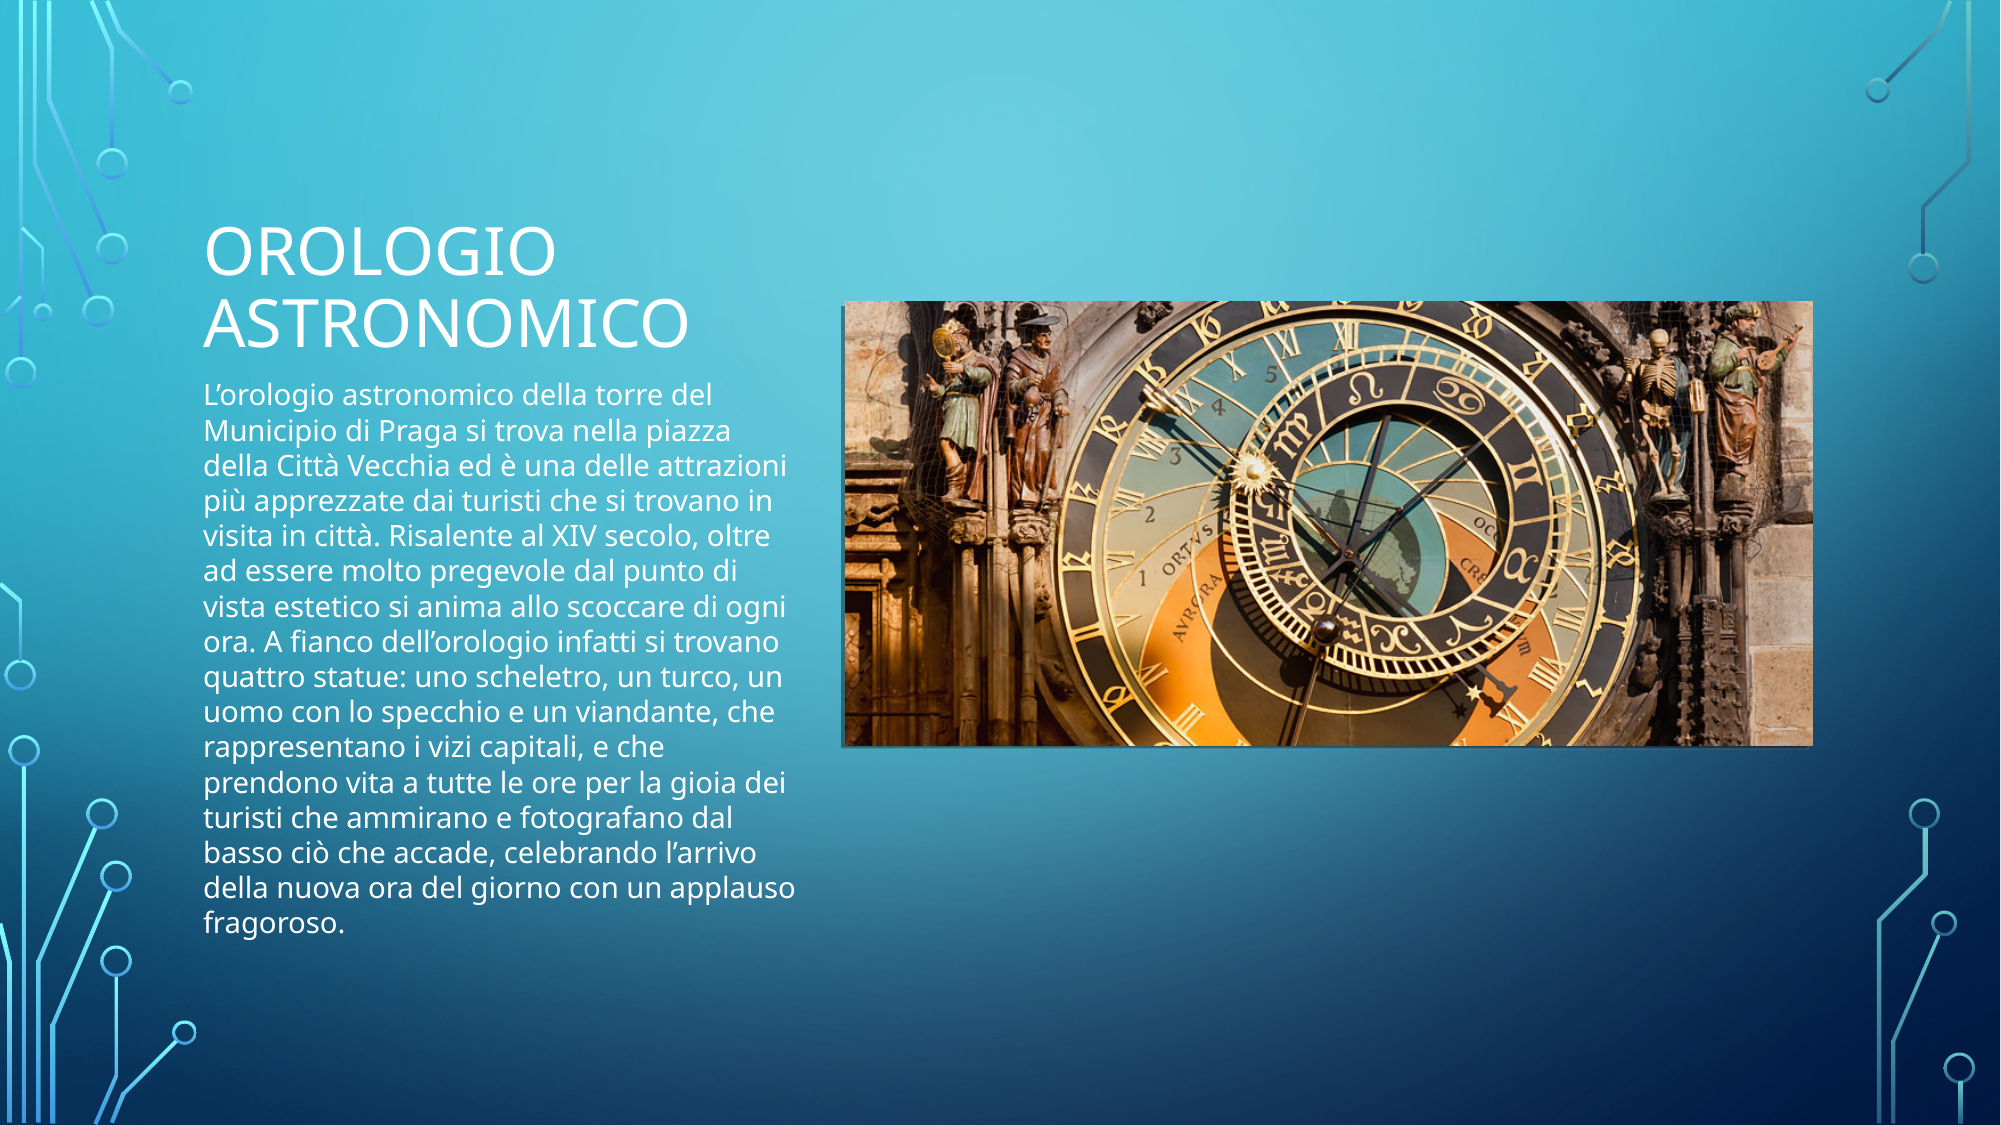

# Orologio astronomico
L’orologio astronomico della torre del Municipio di Praga si trova nella piazza della Città Vecchia ed è una delle attrazioni più apprezzate dai turisti che si trovano in visita in città. Risalente al XIV secolo, oltre ad essere molto pregevole dal punto di vista estetico si anima allo scoccare di ogni ora. A fianco dell’orologio infatti si trovano quattro statue: uno scheletro, un turco, un uomo con lo specchio e un viandante, che rappresentano i vizi capitali, e che prendono vita a tutte le ore per la gioia dei turisti che ammirano e fotografano dal basso ciò che accade, celebrando l’arrivo della nuova ora del giorno con un applauso fragoroso.